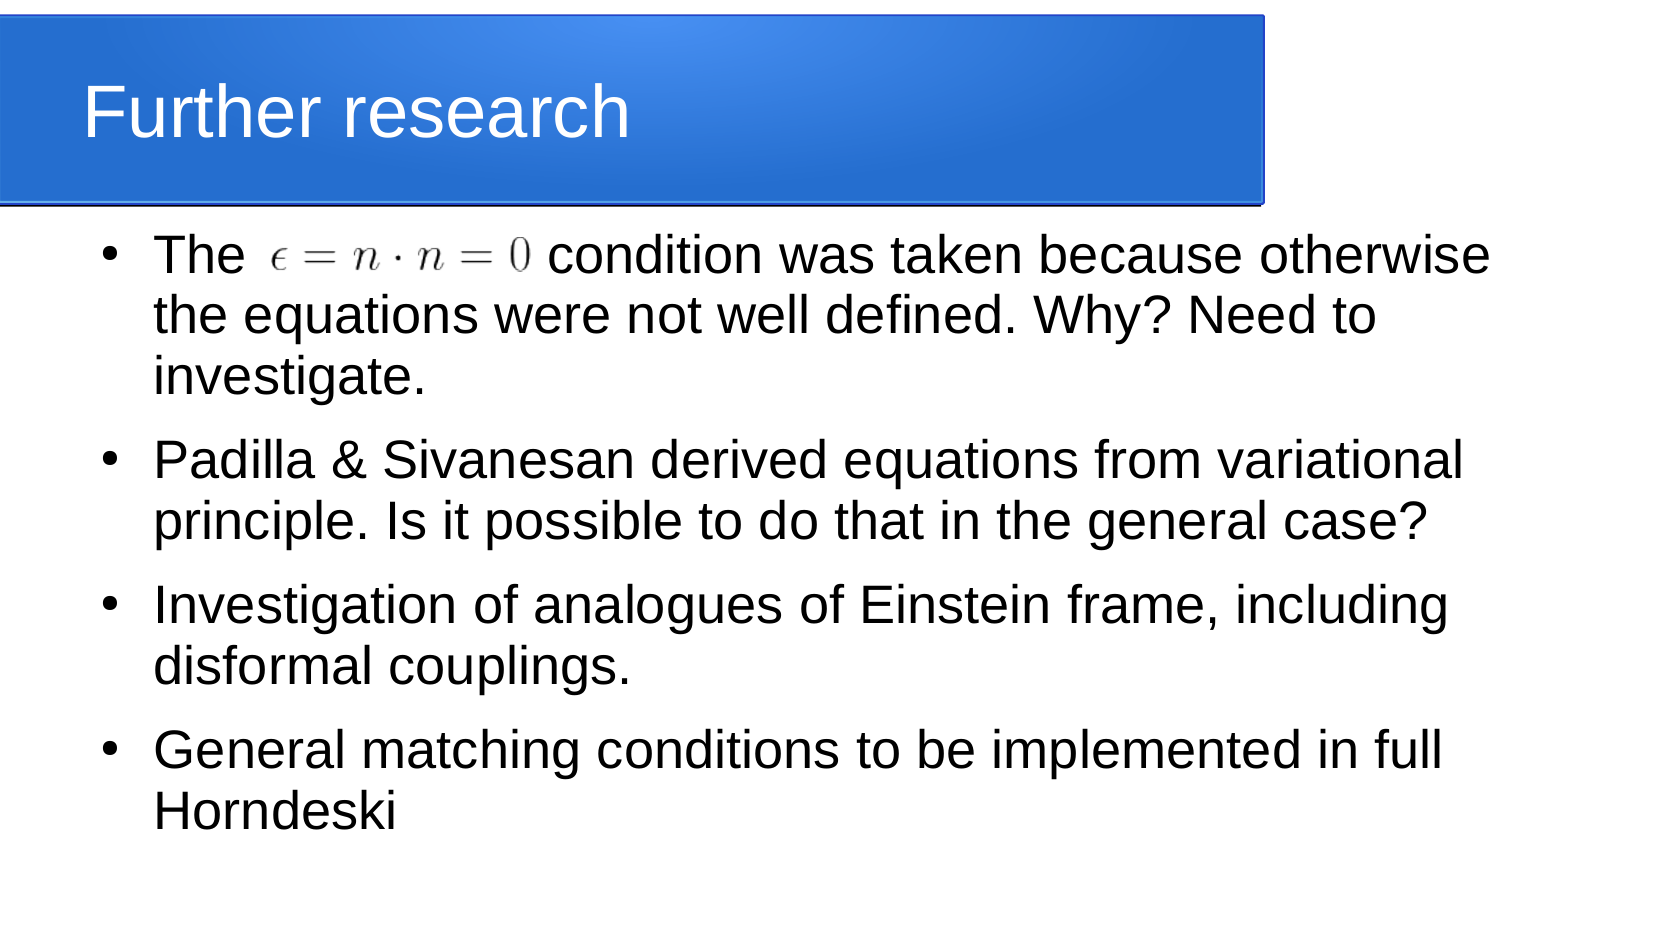

# Further research
The condition was taken because otherwise the equations were not well defined. Why? Need to investigate.
Padilla & Sivanesan derived equations from variational principle. Is it possible to do that in the general case?
Investigation of analogues of Einstein frame, including disformal couplings.
General matching conditions to be implemented in full Horndeski